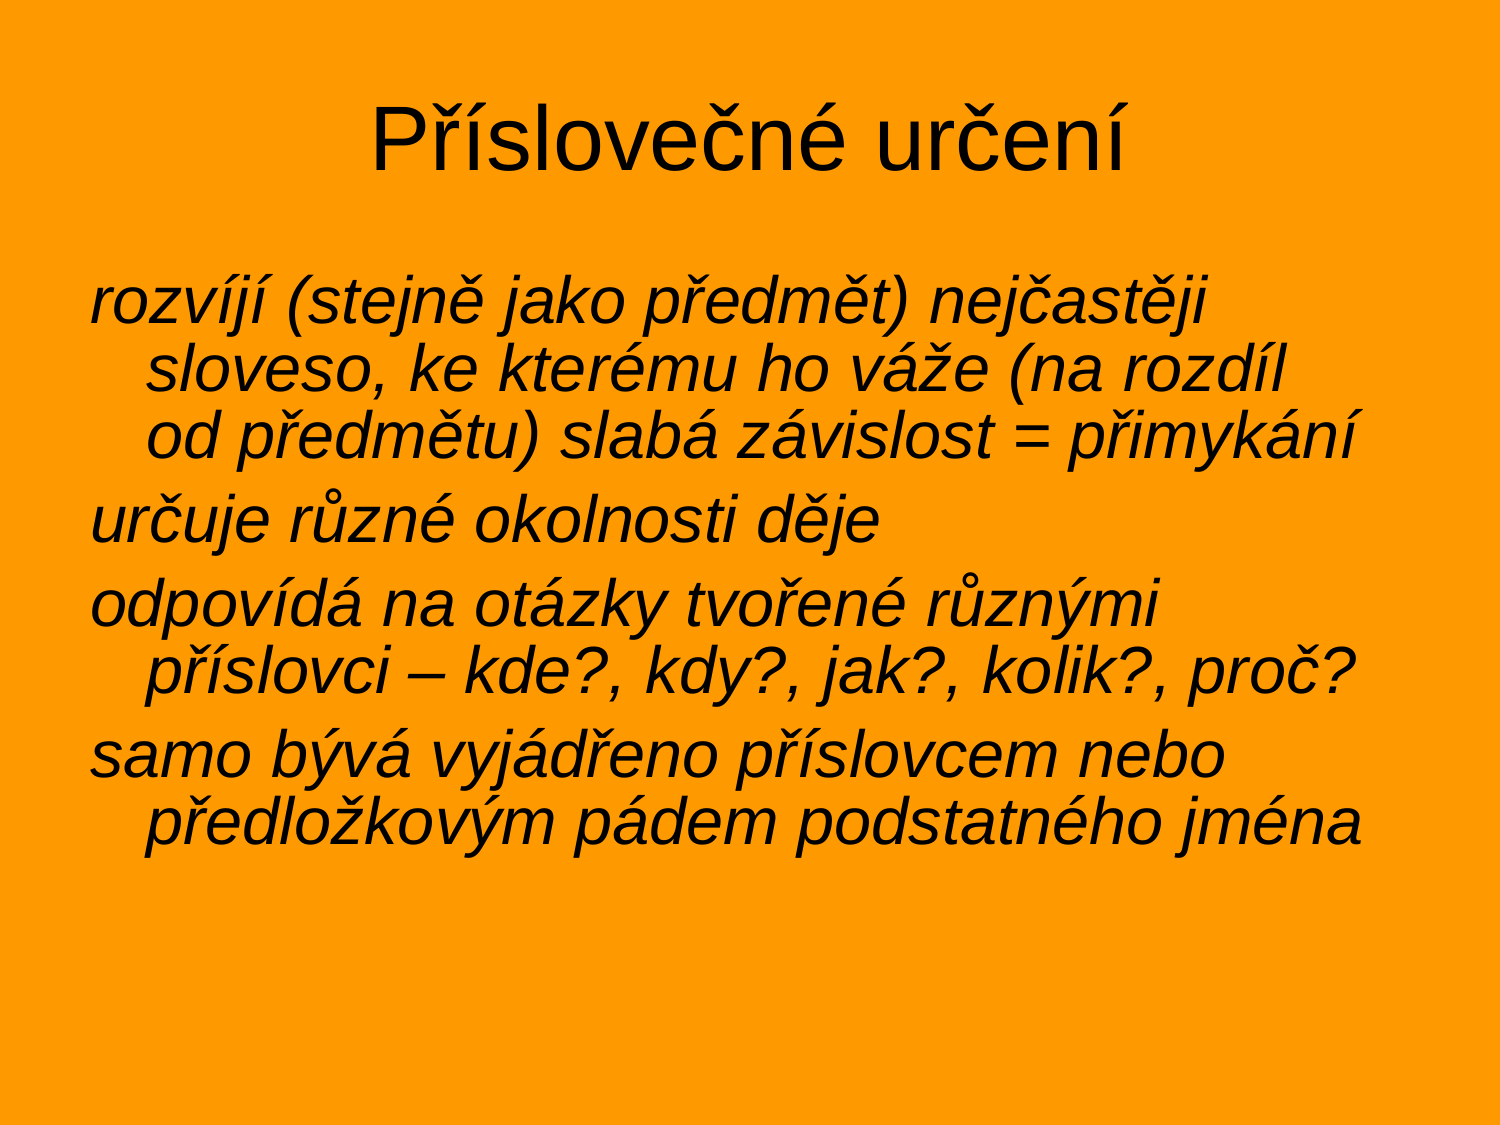

# Příslovečné určení
rozvíjí (stejně jako předmět) nejčastěji sloveso, ke kterému ho váže (na rozdíl
od předmětu) slabá závislost = přimykání
určuje různé okolnosti děje
odpovídá na otázky tvořené různými příslovci – kde?, kdy?, jak?, kolik?, proč?
samo bývá vyjádřeno příslovcem nebo předložkovým pádem podstatného jména